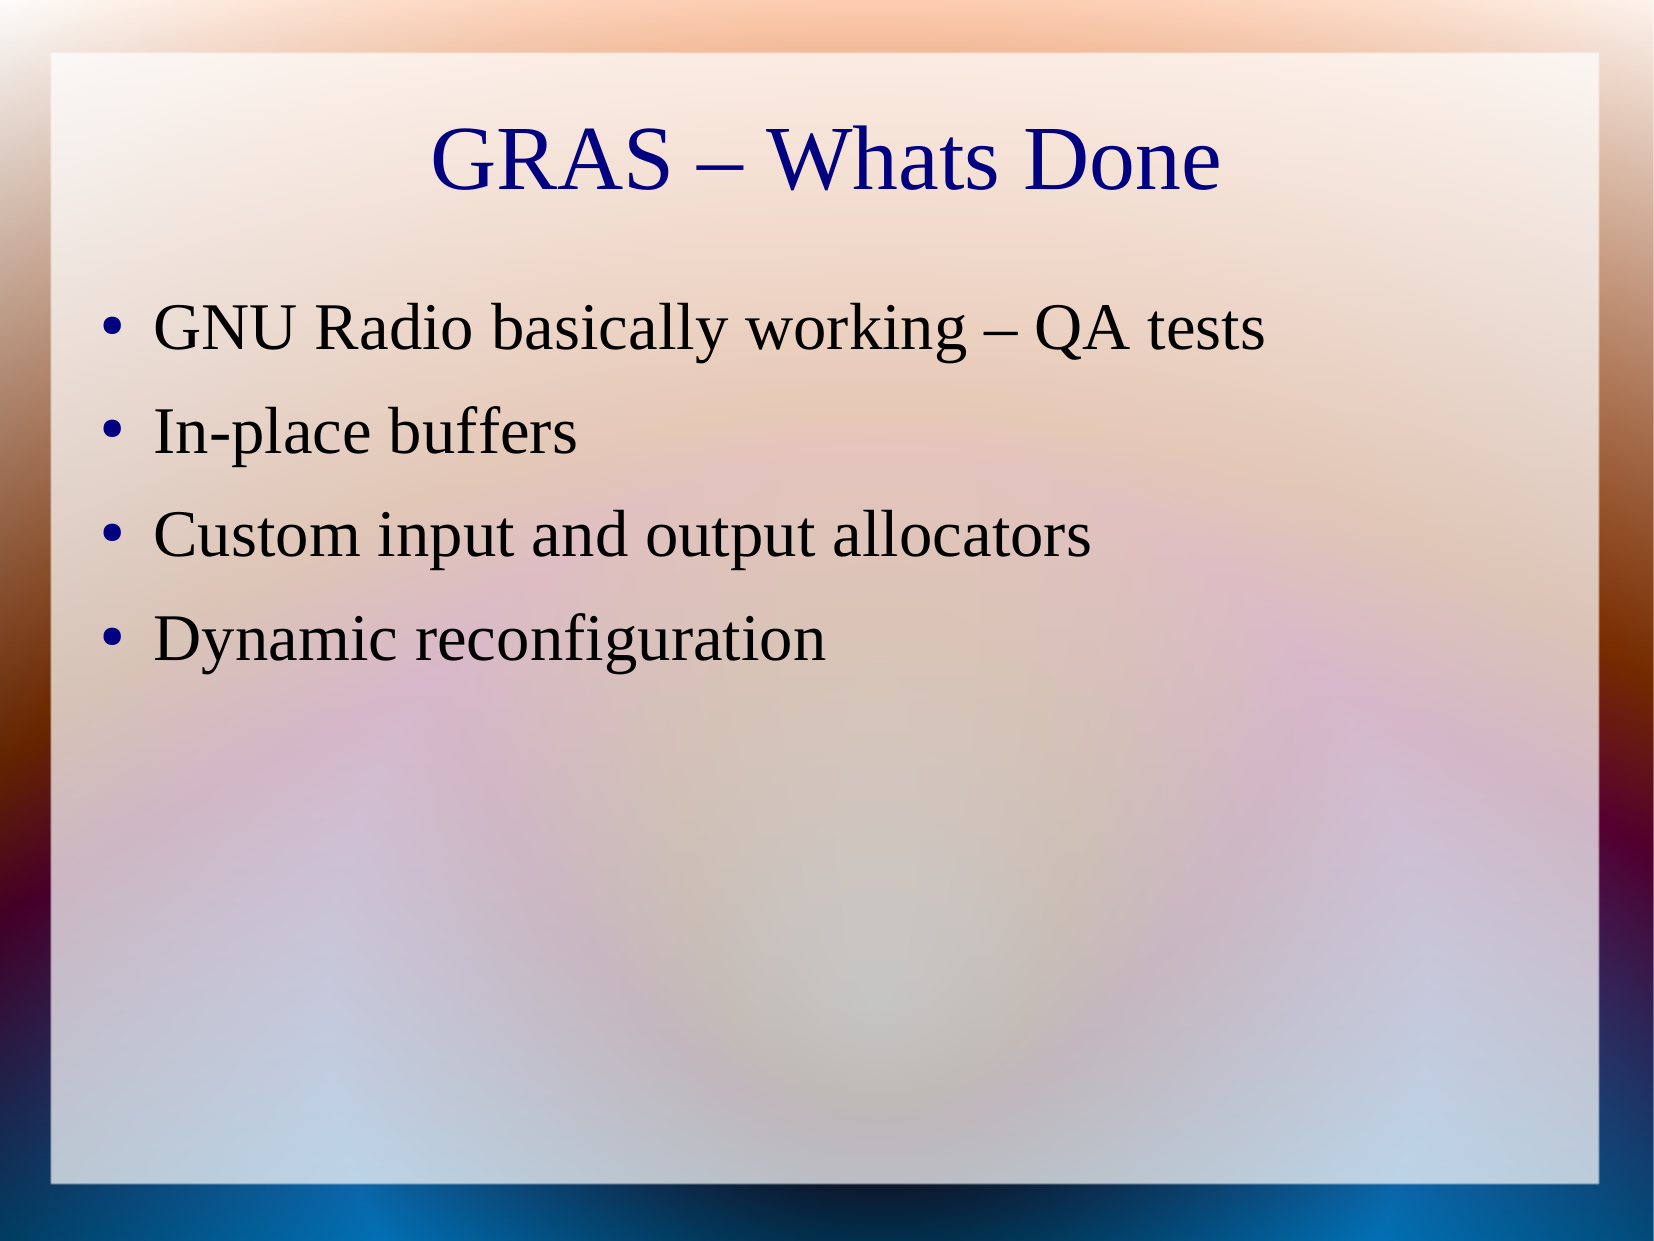

# GRAS – Whats Done
GNU Radio basically working – QA tests
In-place buffers
Custom input and output allocators
Dynamic reconfiguration